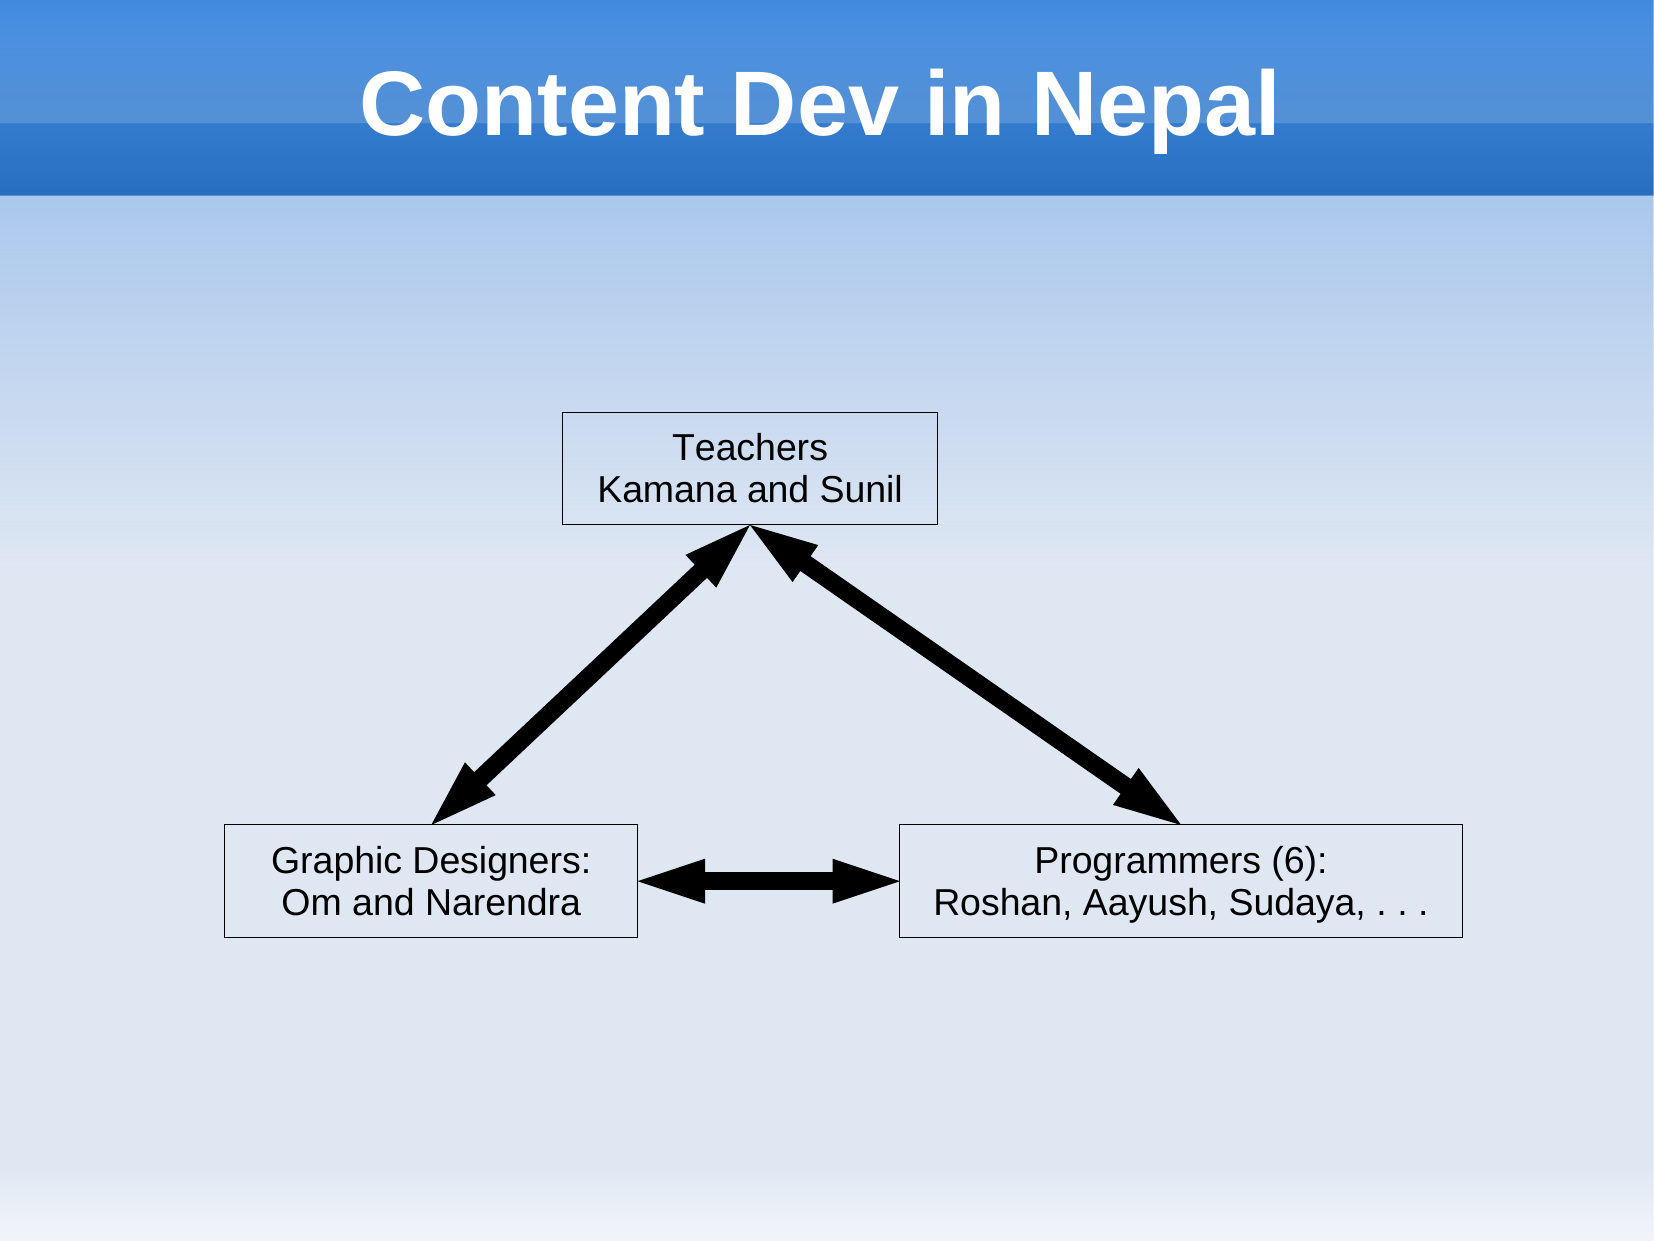

# Content Dev in Nepal
Teachers
Kamana and Sunil
Graphic Designers:
Om and Narendra
Programmers (6):
Roshan, Aayush, Sudaya, . . .